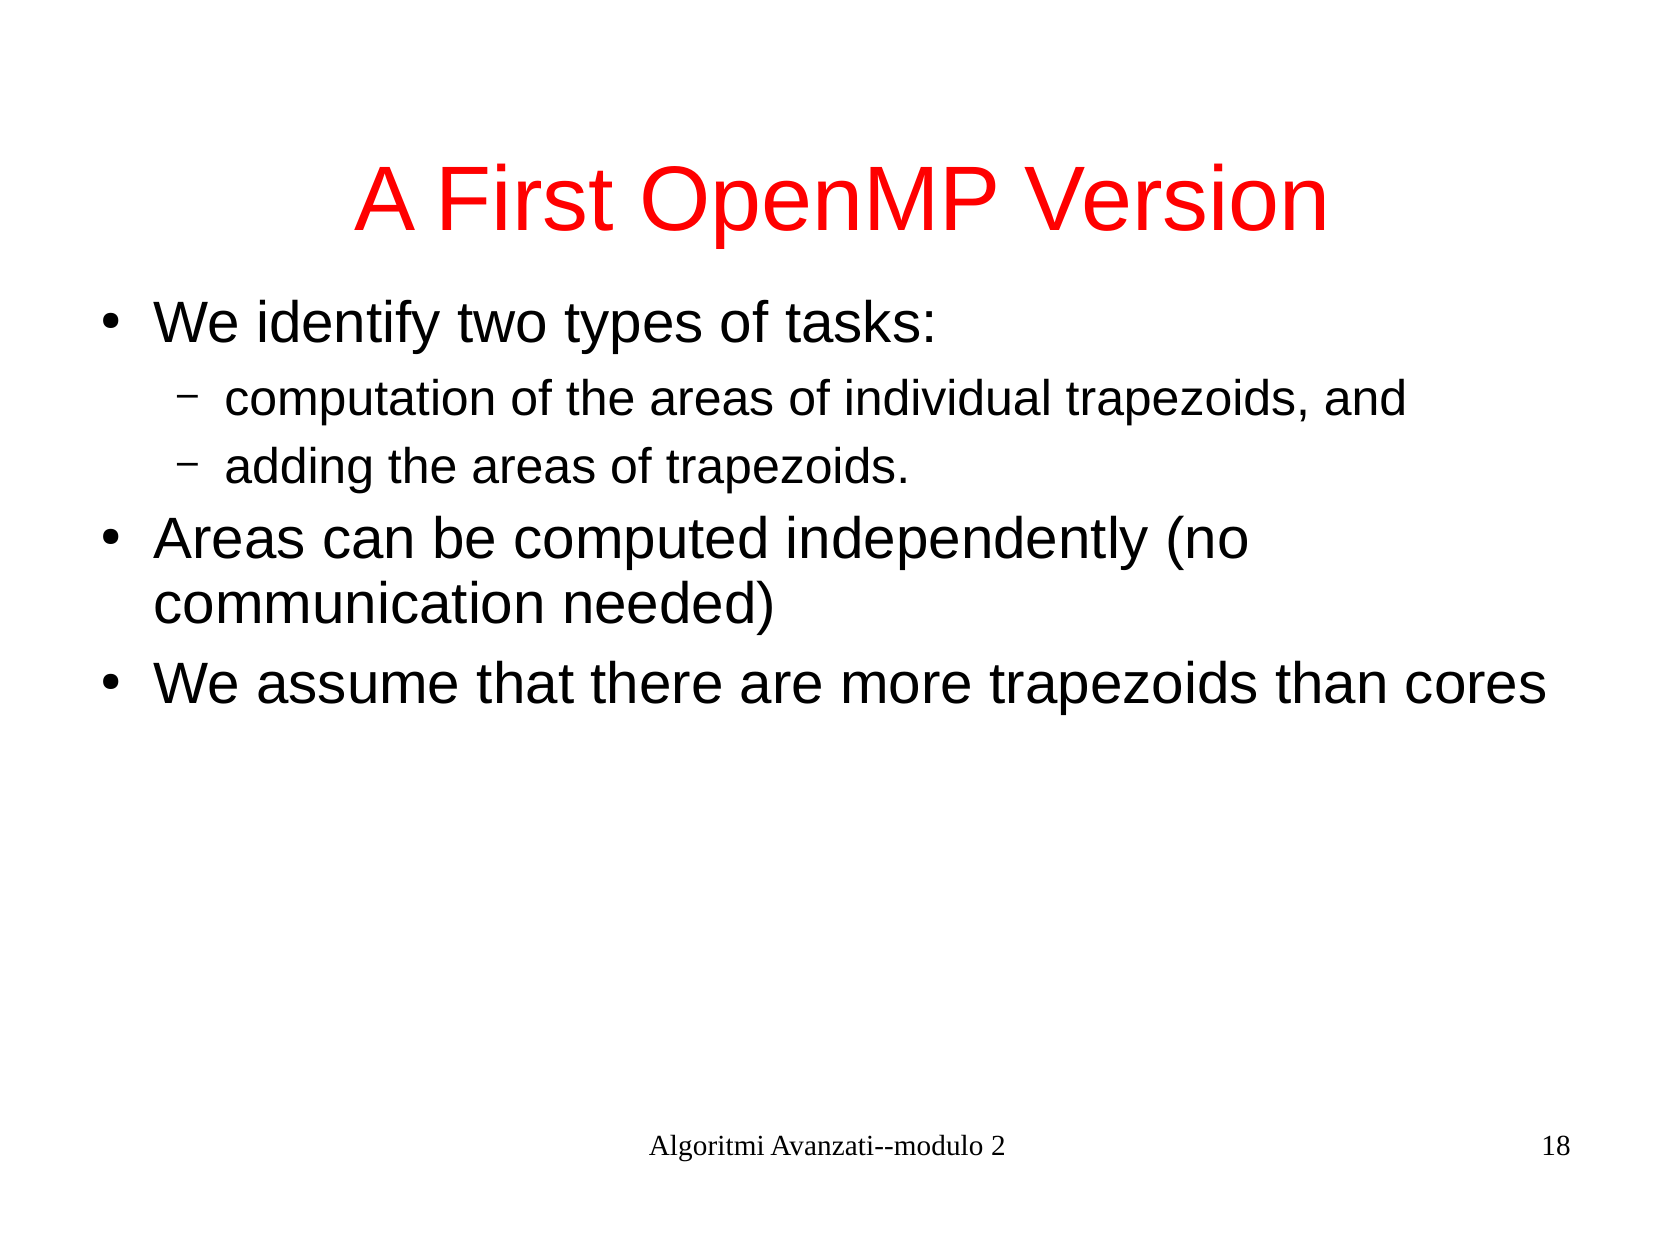

# A First OpenMP Version
We identify two types of tasks:
computation of the areas of individual trapezoids, and
adding the areas of trapezoids.
Areas can be computed independently (no communication needed)
We assume that there are more trapezoids than cores
Algoritmi Avanzati--modulo 2
18